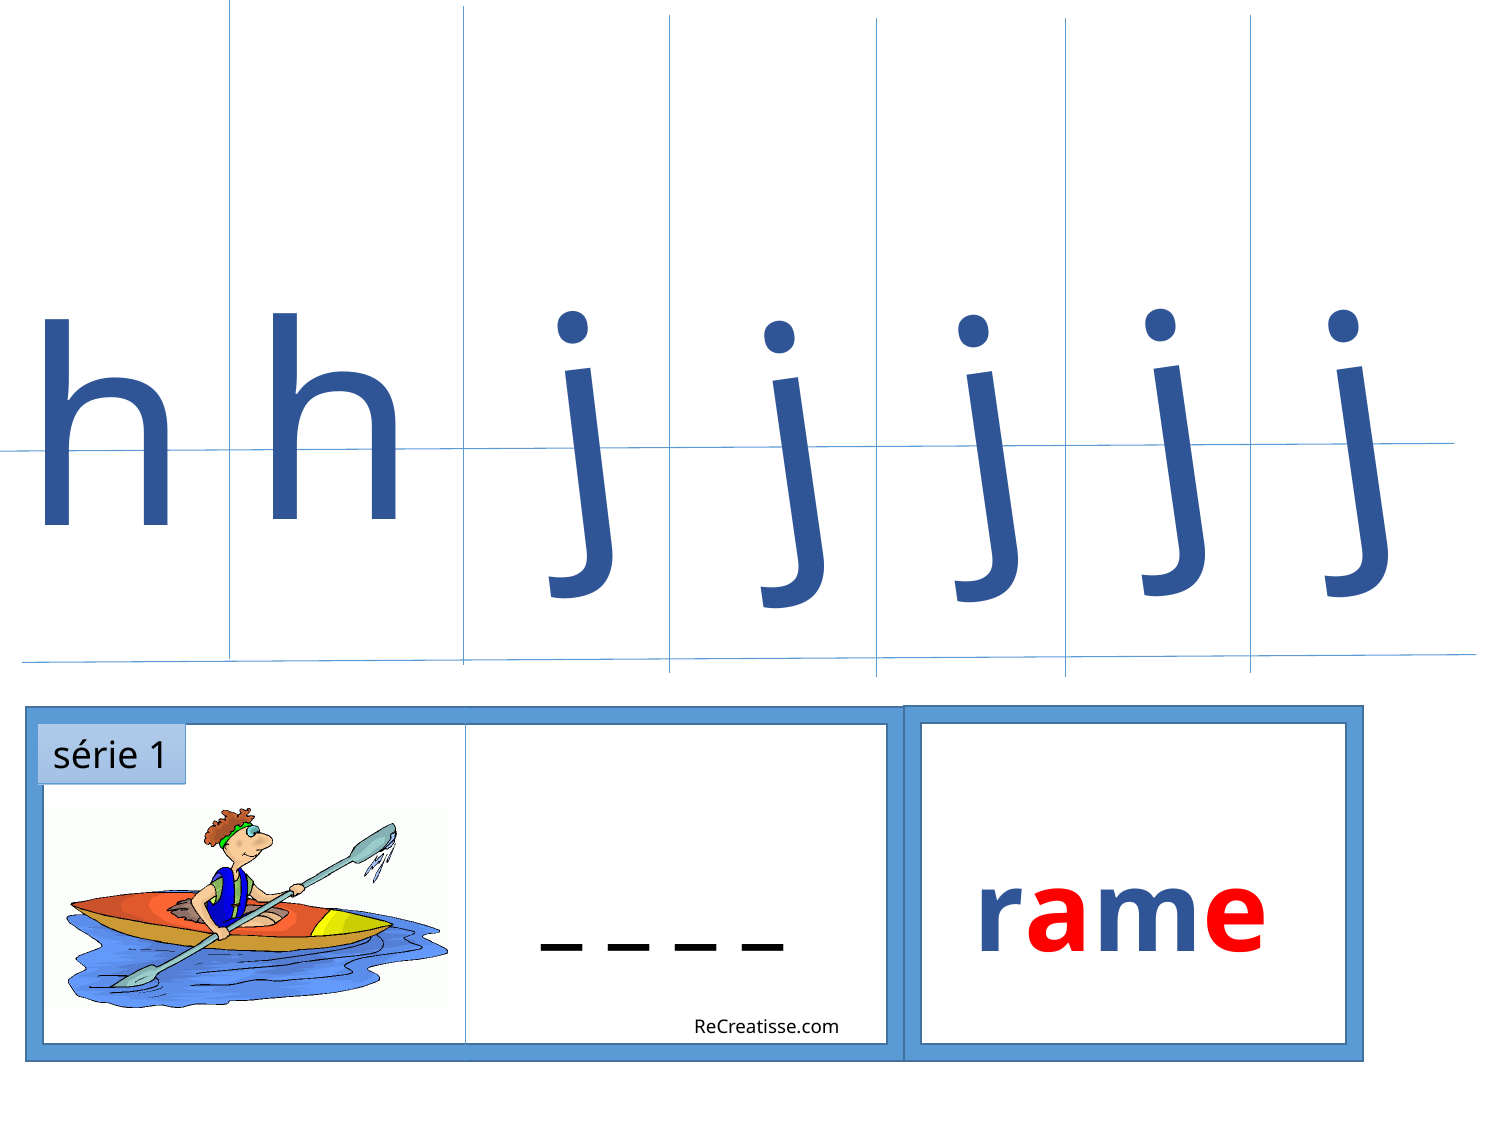

j
j
j
j
j
h
h
série 1
_ _ _ _
rame
ReCreatisse.com